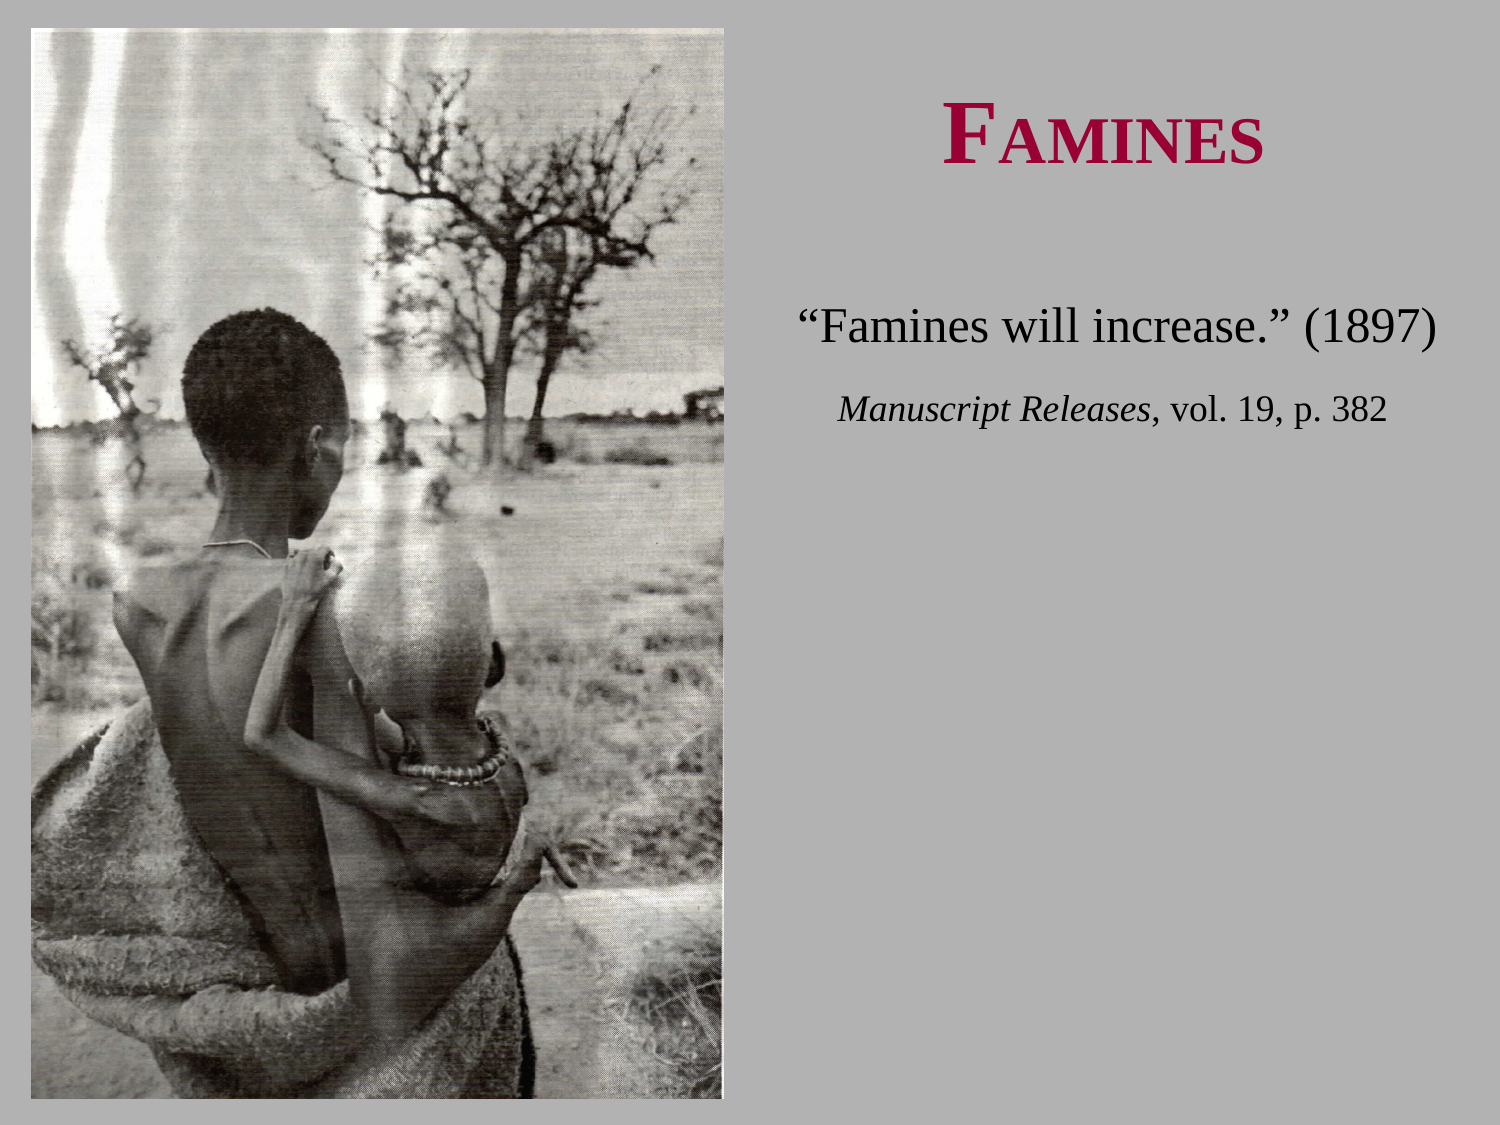

FAMINES
“Famines will increase.” (1897)
Manuscript Releases, vol. 19, p. 382